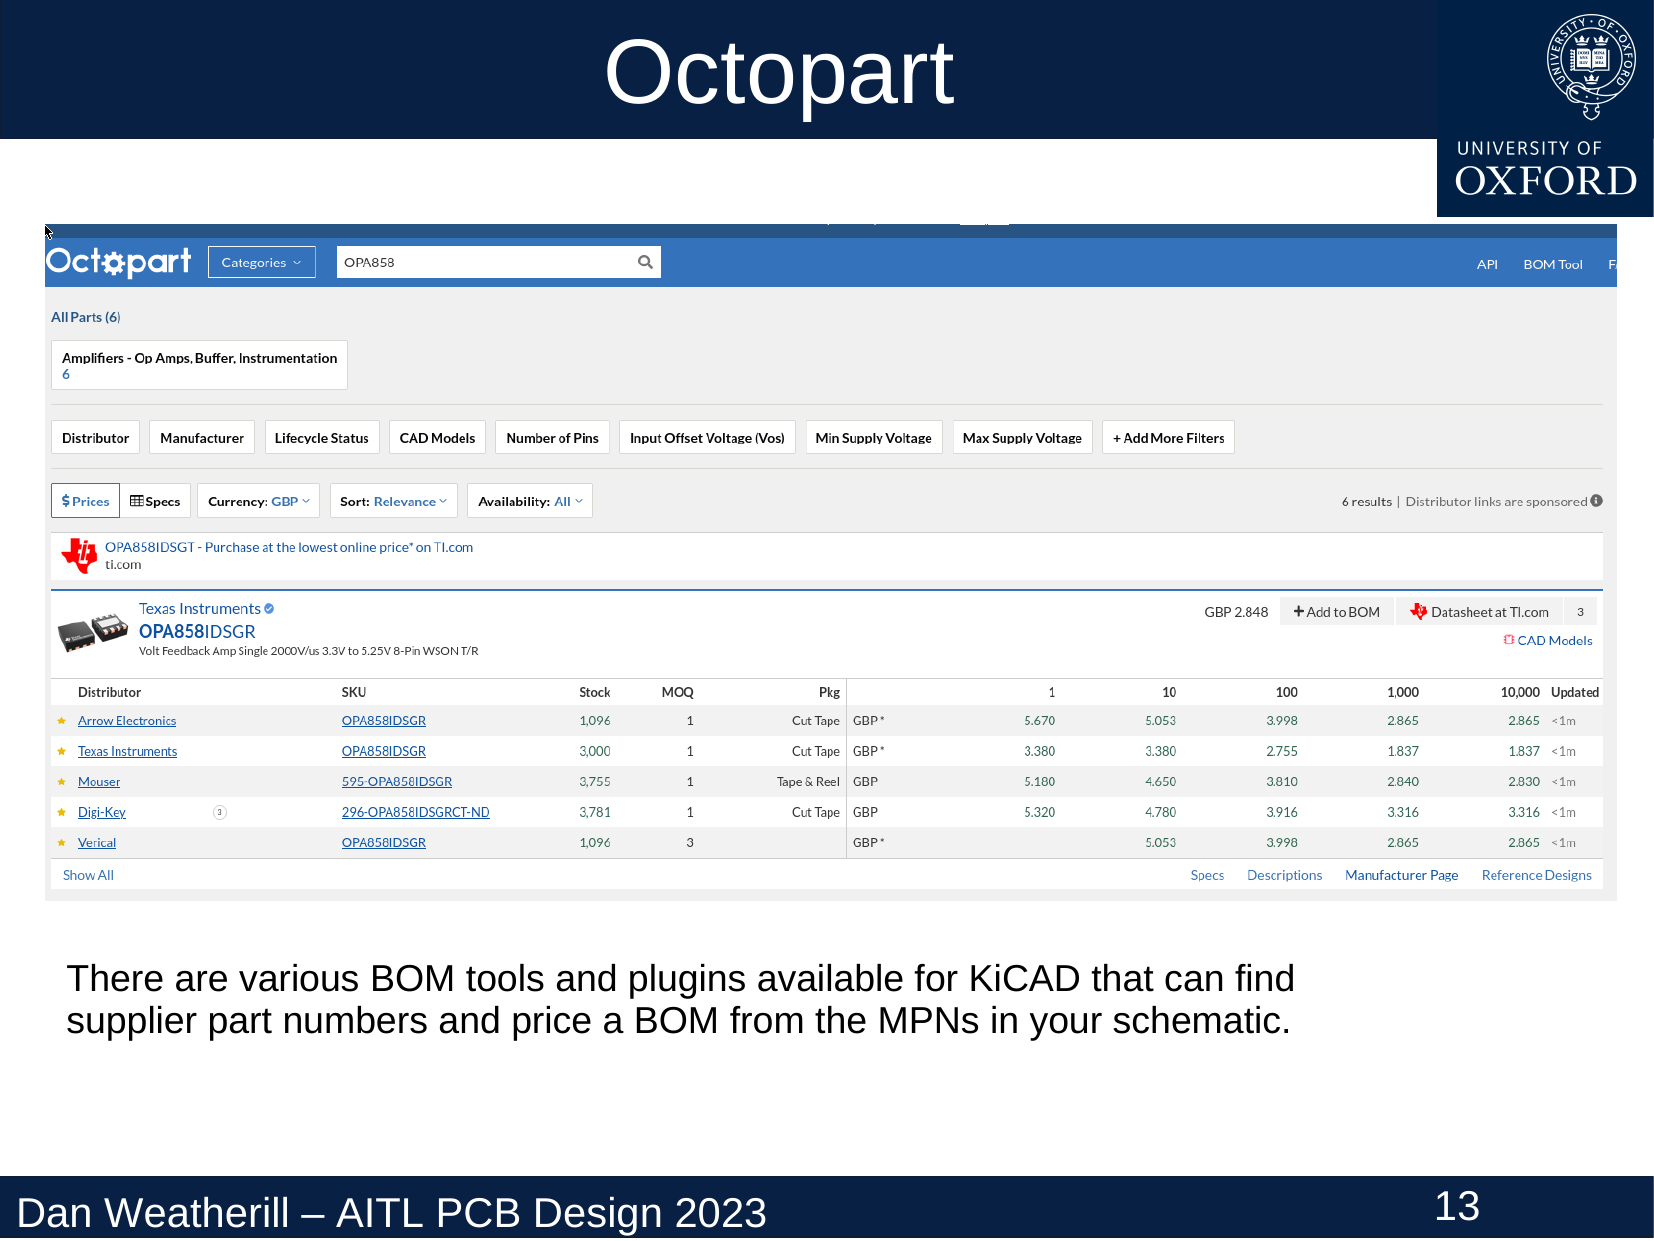

# Octopart
There are various BOM tools and plugins available for KiCAD that can find supplier part numbers and price a BOM from the MPNs in your schematic.